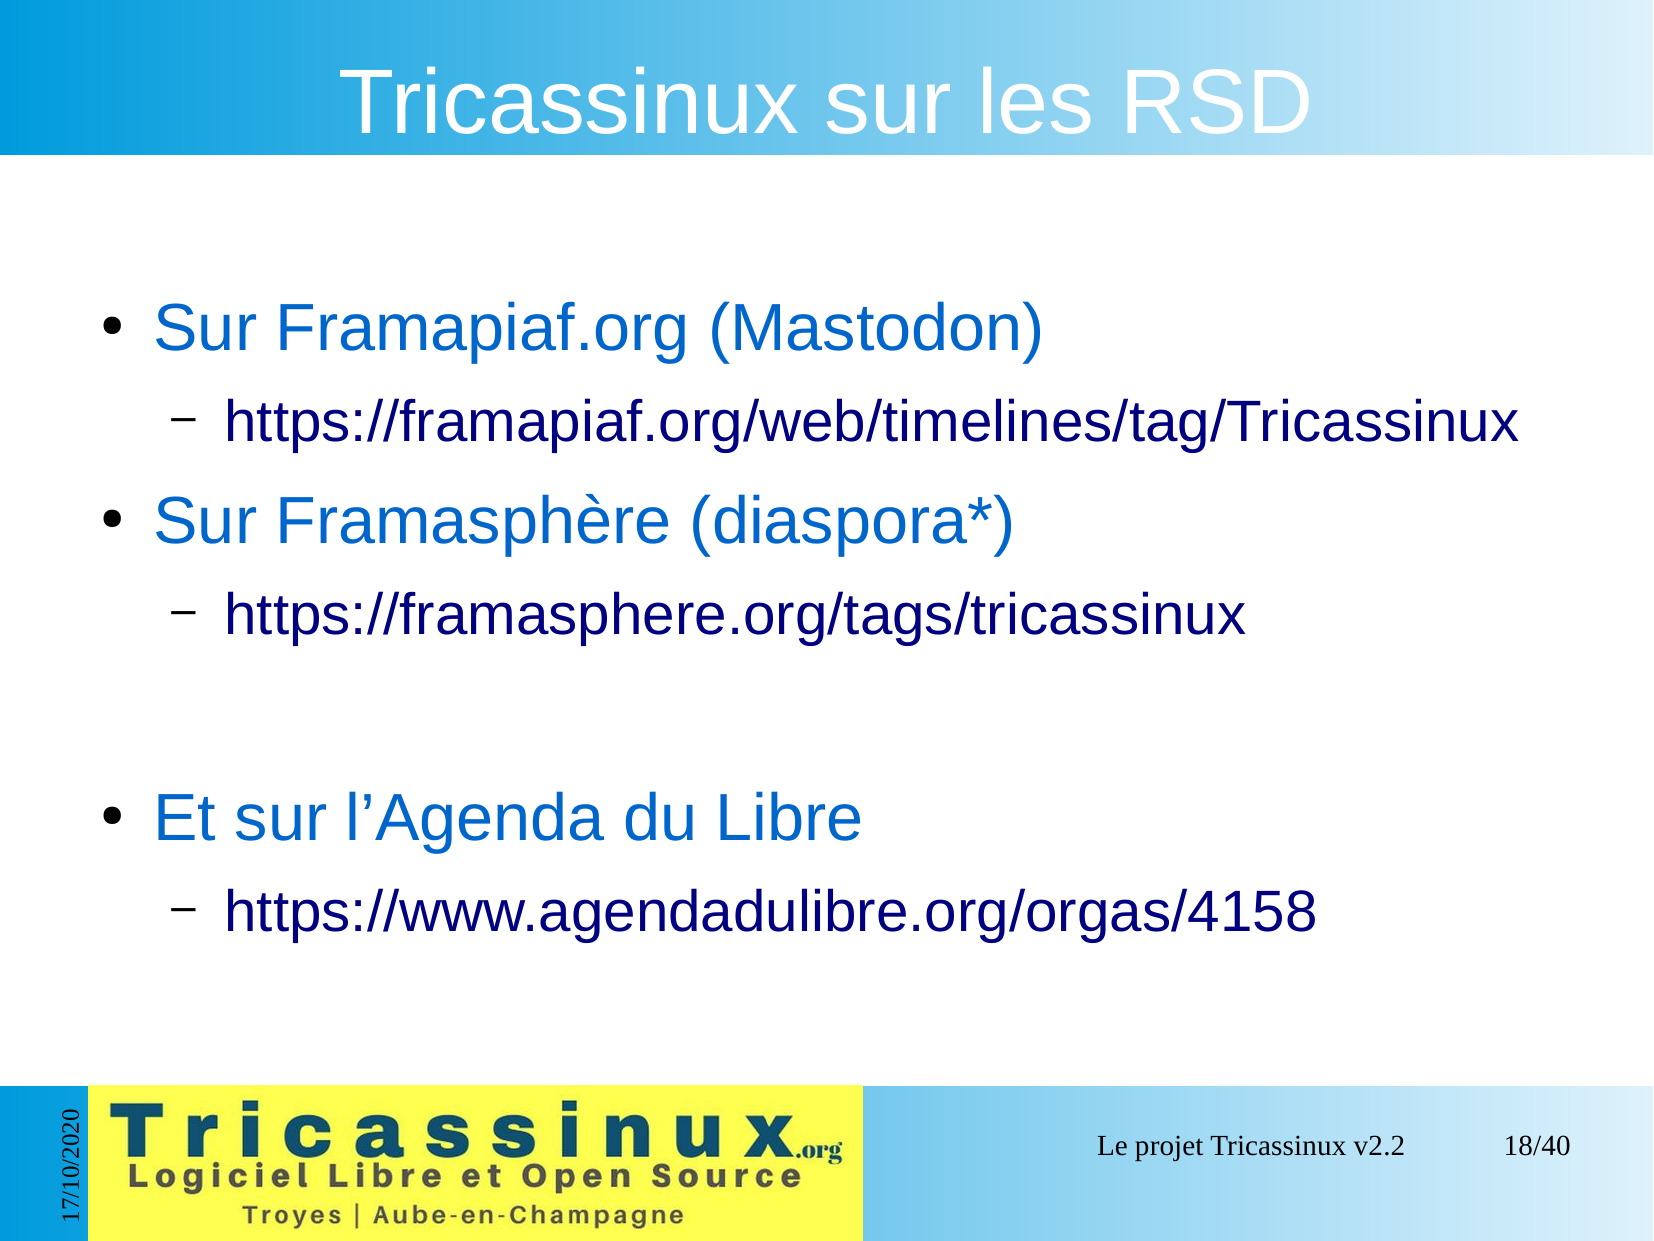

# Tricassinux sur les RSD
Sur Framapiaf.org (Mastodon)
https://framapiaf.org/web/timelines/tag/Tricassinux
Sur Framasphère (diaspora*)
https://framasphere.org/tags/tricassinux
Et sur l’Agenda du Libre
https://www.agendadulibre.org/orgas/4158
17/10/2020
18